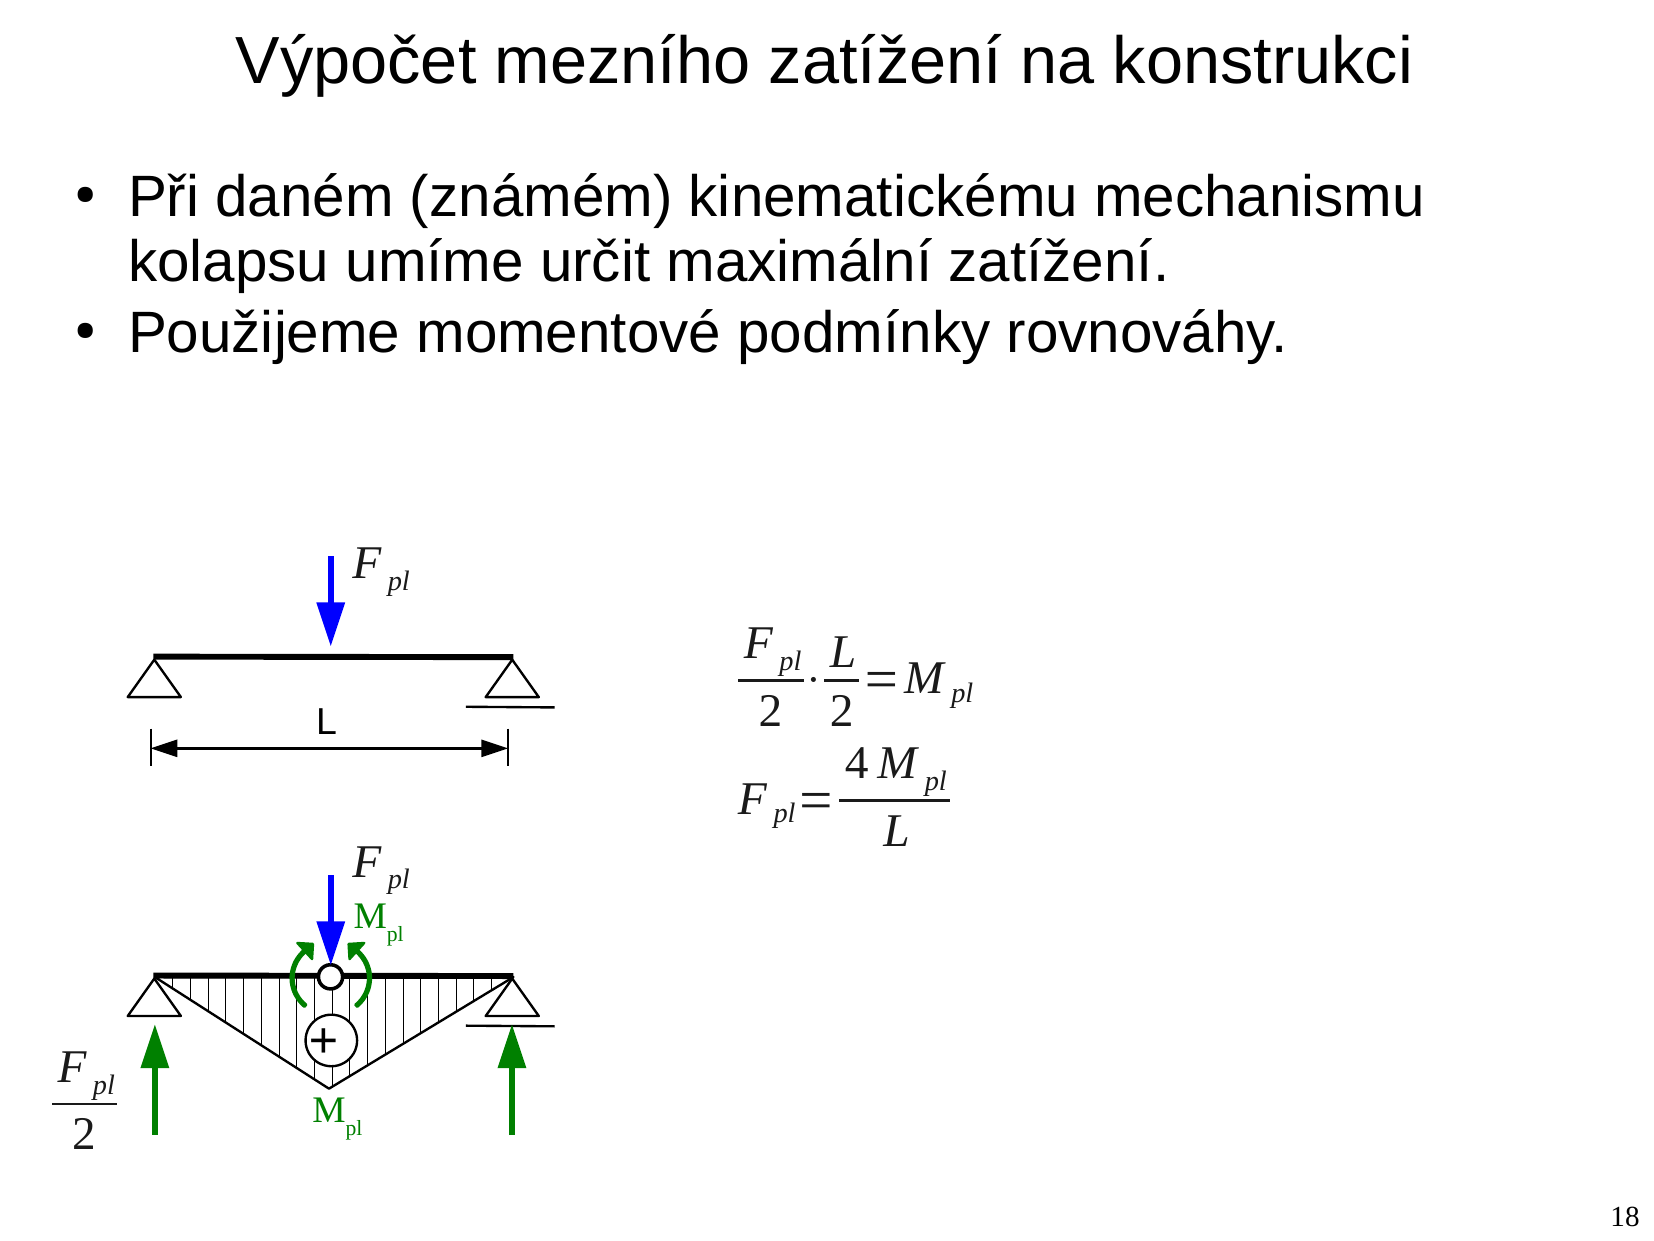

# Výpočet mezního zatížení na konstrukci
Při daném (známém) kinematickému mechanismu kolapsu umíme určit maximální zatížení.
Použijeme momentové podmínky rovnováhy.
L
Mpl
+
Mpl
18